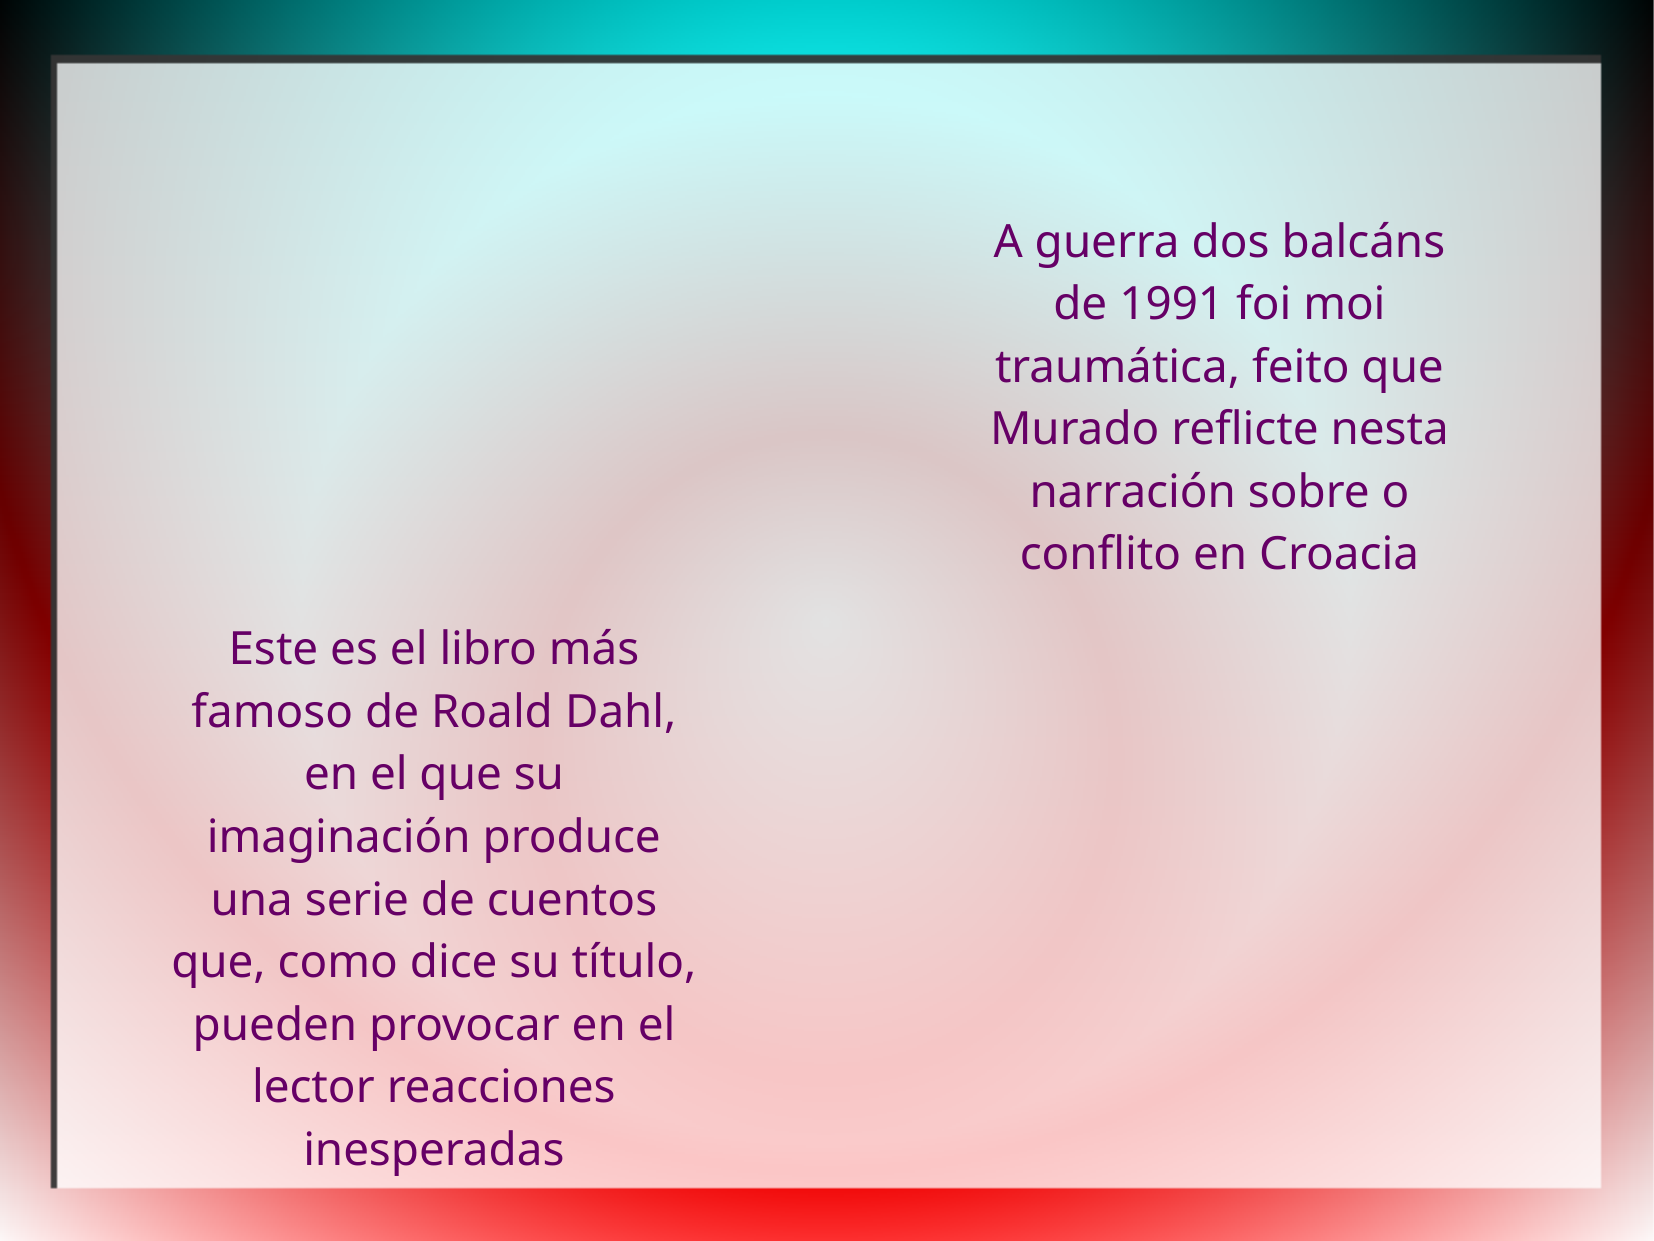

A guerra dos balcáns de 1991 foi moi traumática, feito que Murado reflicte nesta narración sobre o conflito en Croacia
Este es el libro más famoso de Roald Dahl, en el que su imaginación produce una serie de cuentos que, como dice su título, pueden provocar en el lector reacciones inesperadas